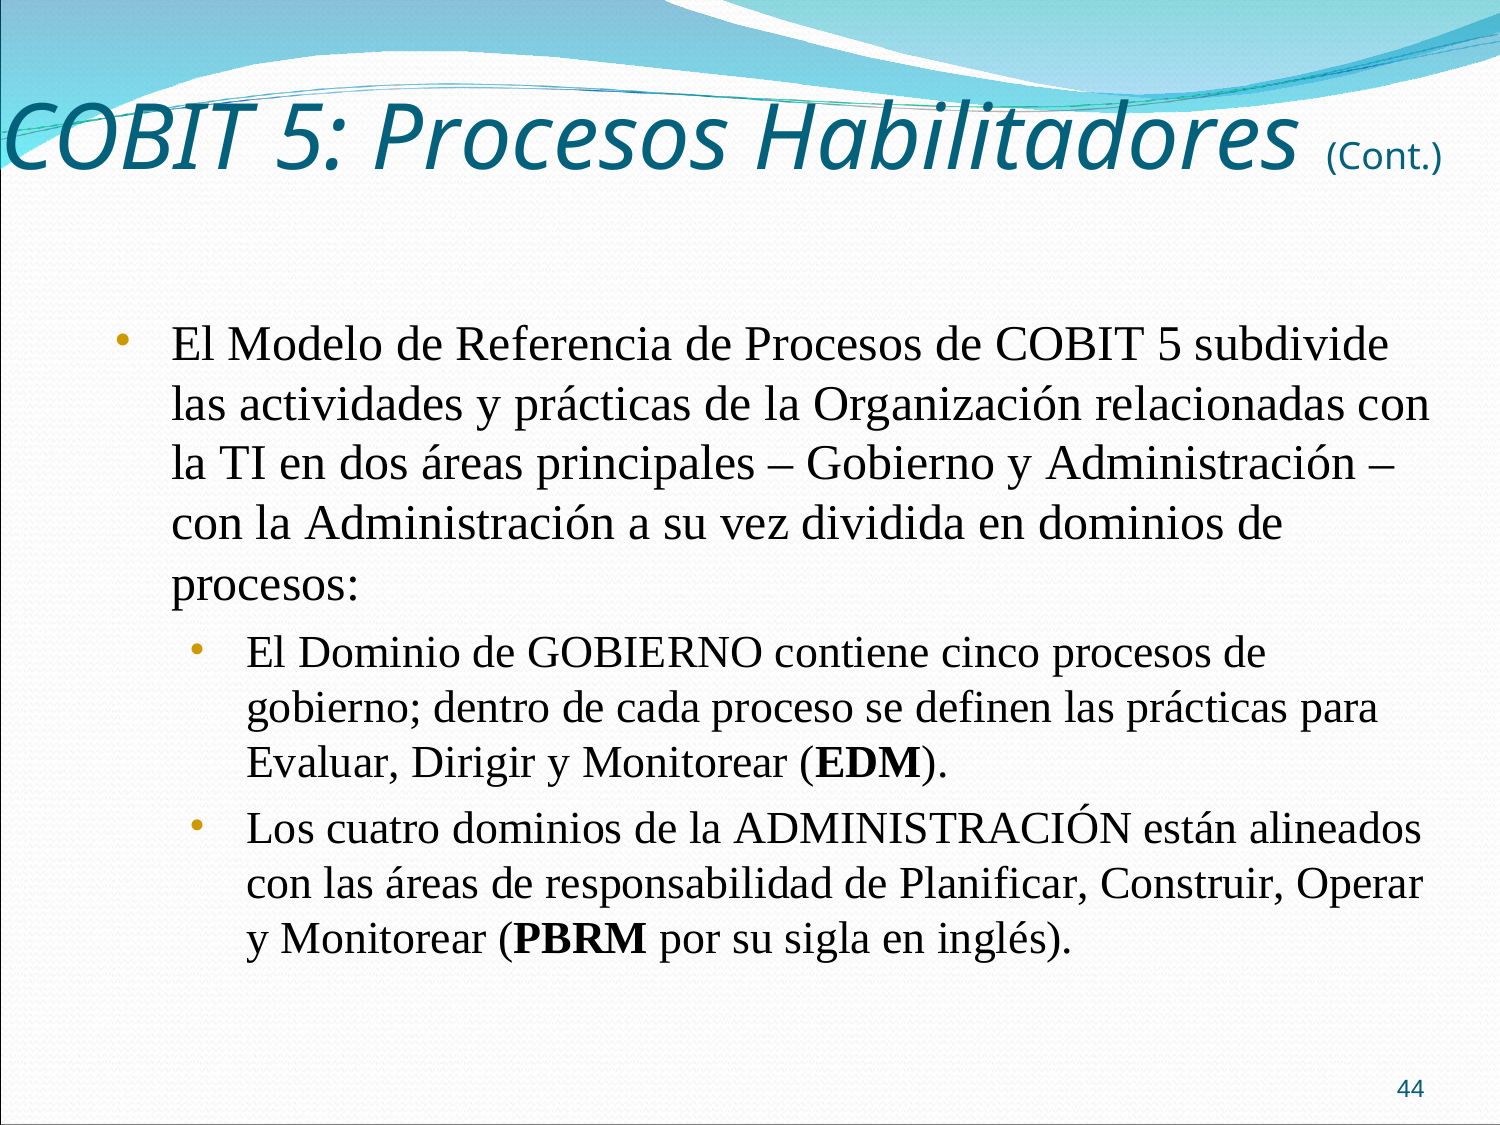

# COBIT 5: Procesos Habilitadores (Cont.)
El Modelo de Referencia de Procesos de COBIT 5 subdivide las actividades y prácticas de la Organización relacionadas con la TI en dos áreas principales – Gobierno y Administración – con la Administración a su vez dividida en dominios de procesos:
El Dominio de GOBIERNO contiene cinco procesos de gobierno; dentro de cada proceso se definen las prácticas para Evaluar, Dirigir y Monitorear (EDM).
Los cuatro dominios de la ADMINISTRACIÓN están alineados con las áreas de responsabilidad de Planificar, Construir, Operar y Monitorear (PBRM por su sigla en inglés).